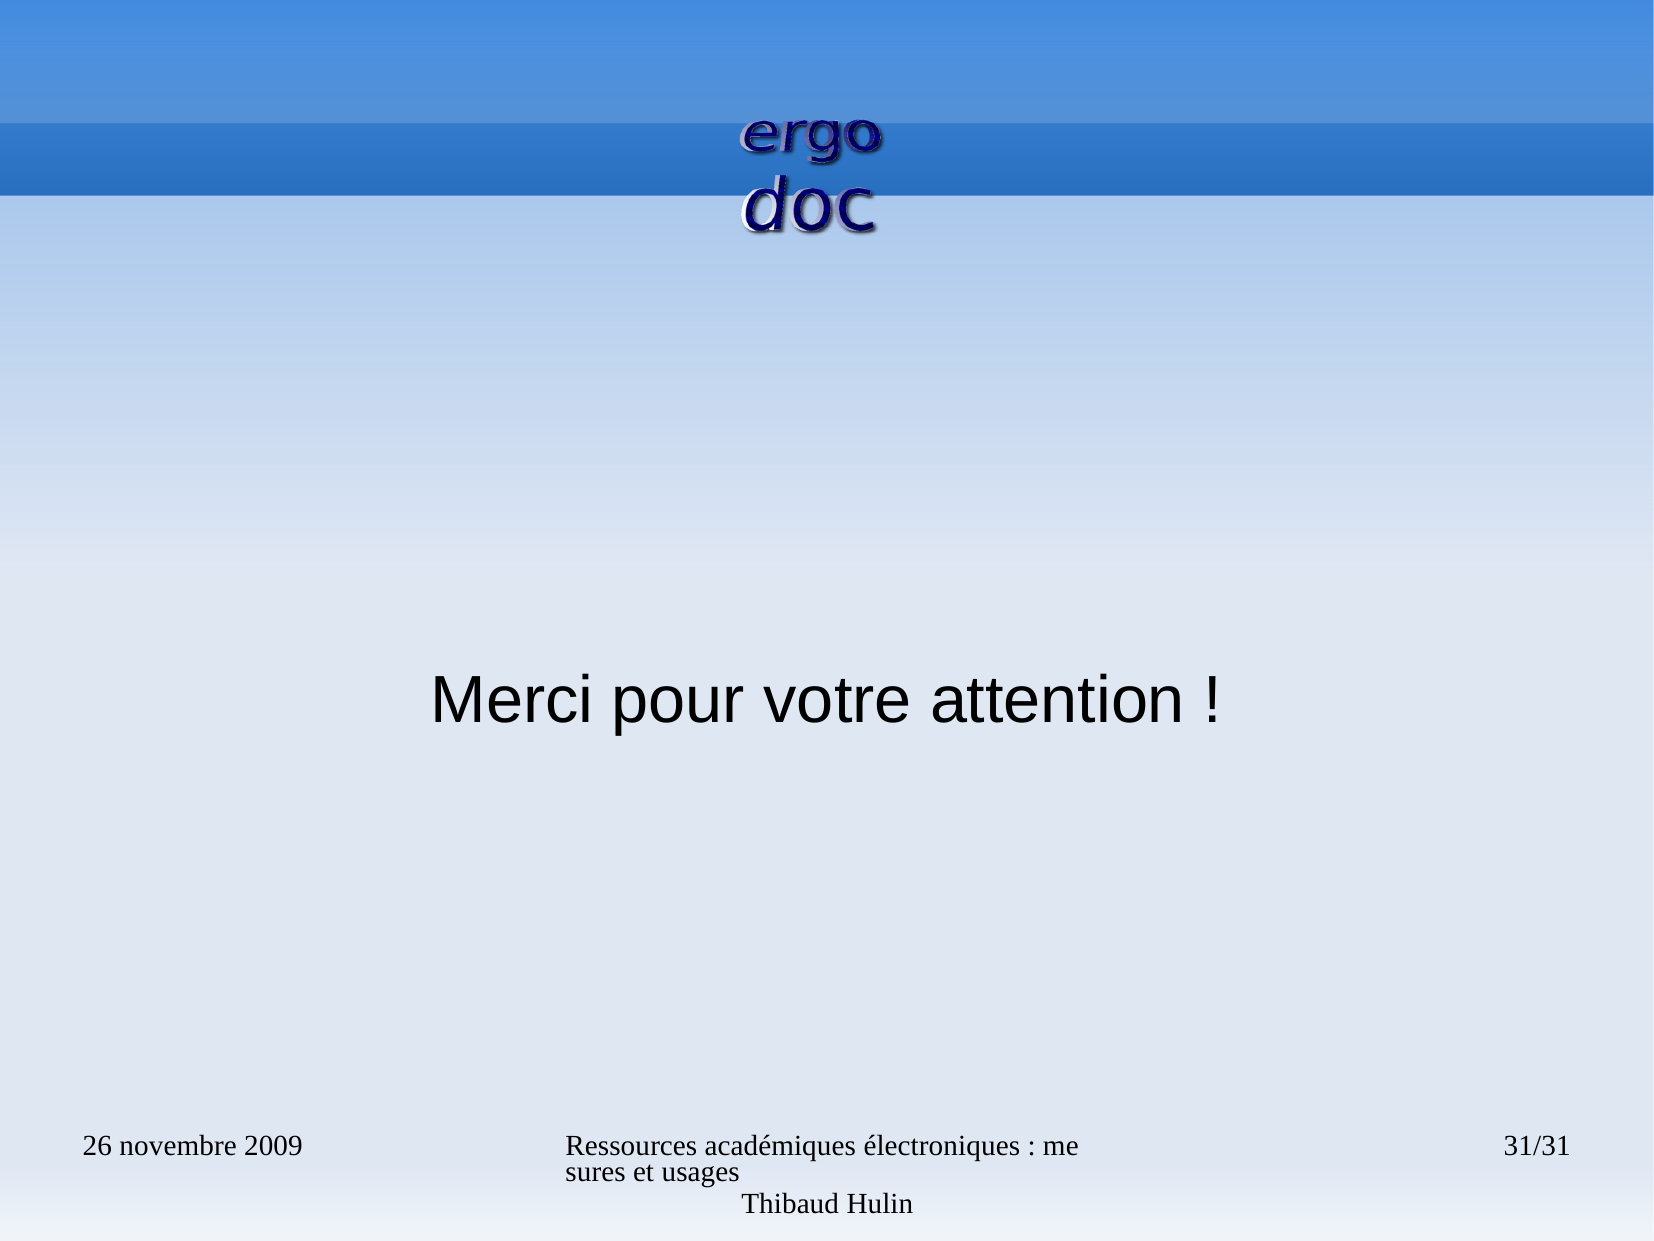

#
Merci pour votre attention !
26 novembre 2009
Ressources académiques électroniques : mesures et usages
31